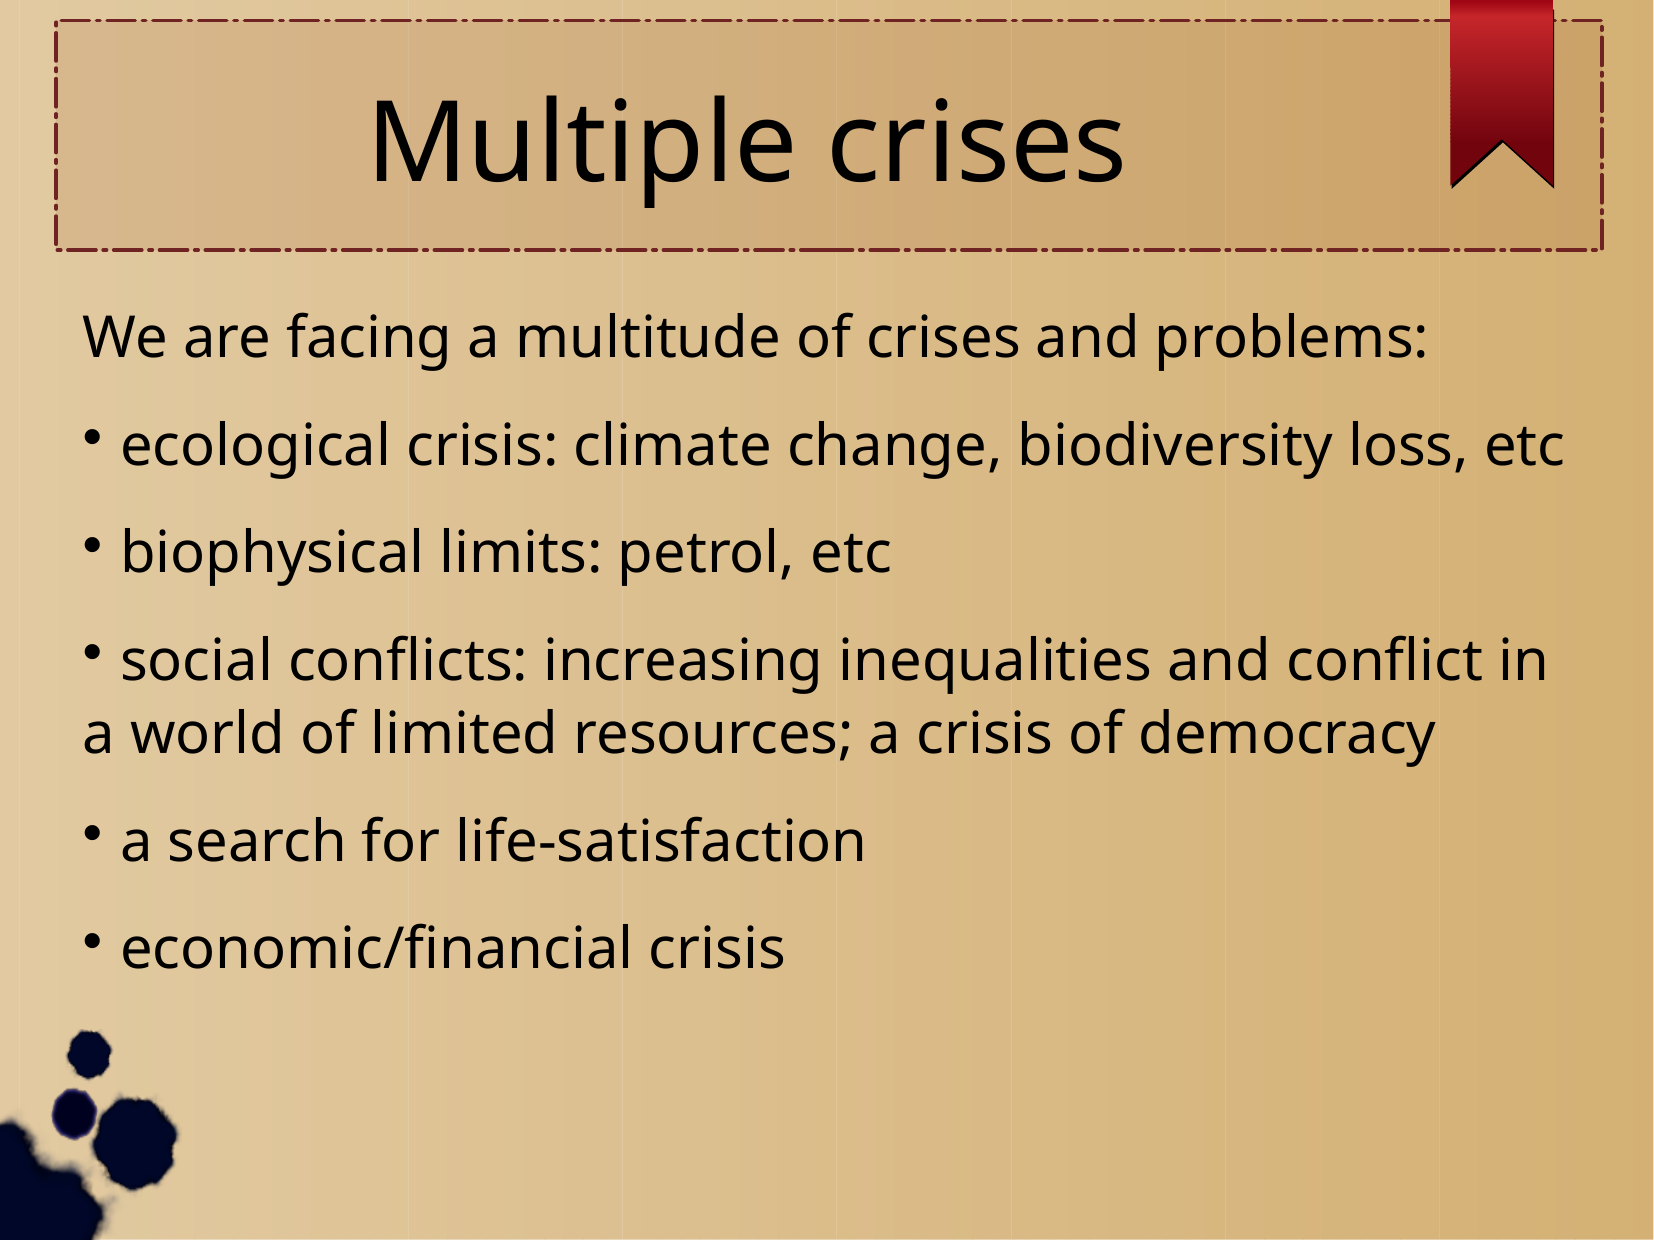

# Multiple crises
We are facing a multitude of crises and problems:
 ecological crisis: climate change, biodiversity loss, etc
 biophysical limits: petrol, etc
 social conflicts: increasing inequalities and conflict in a world of limited resources; a crisis of democracy
 a search for life-satisfaction
 economic/financial crisis